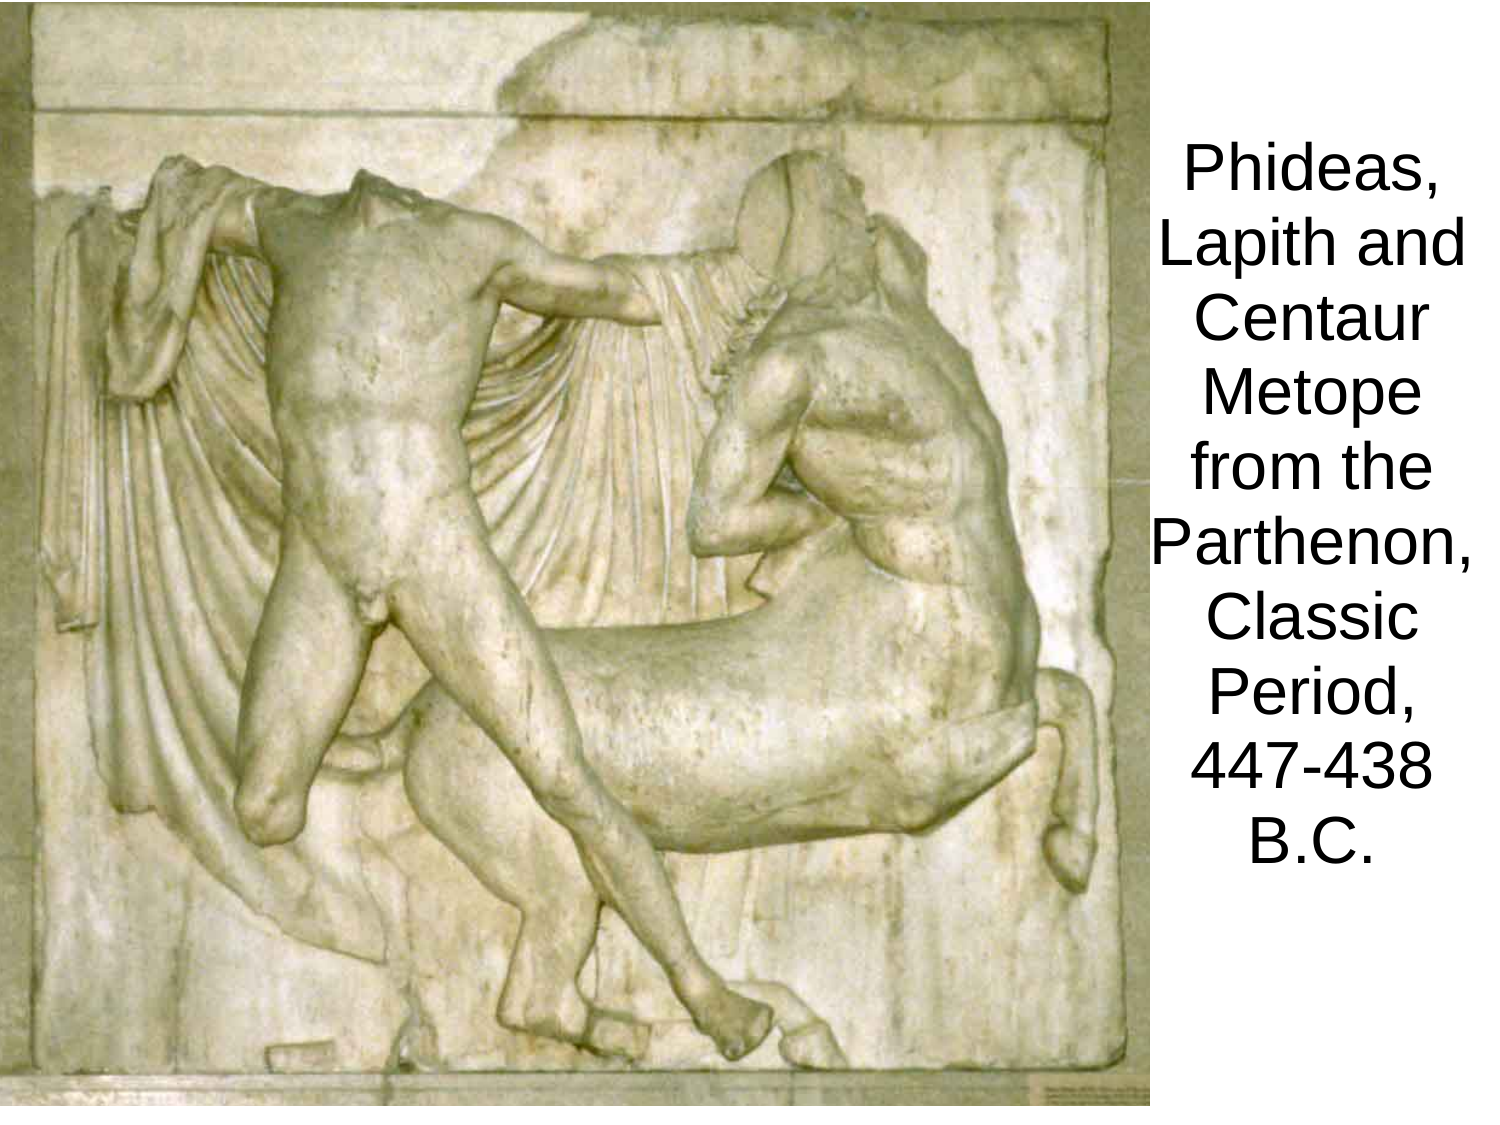

# Phideas, Lapith and Centaur Metope from the Parthenon, Classic Period, 447-438 B.C.